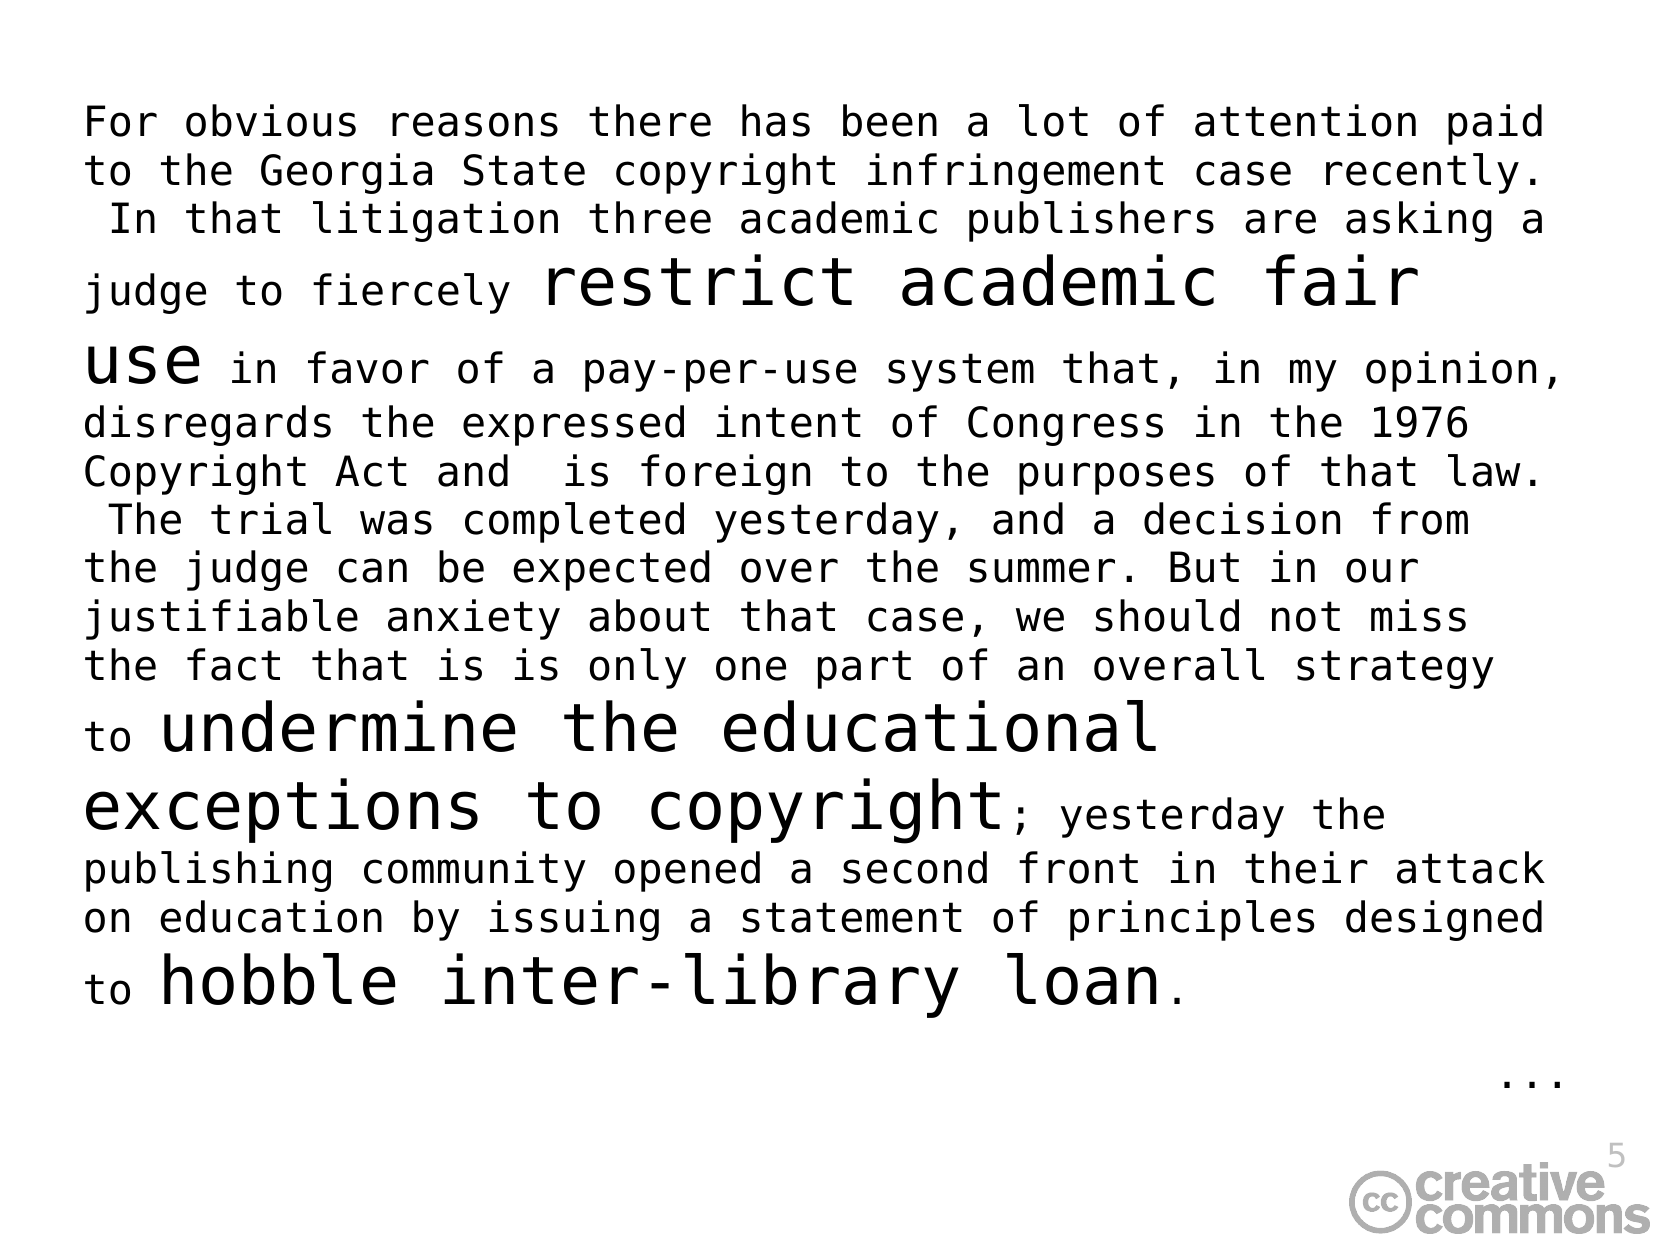

# For obvious reasons there has been a lot of attention paid to the Georgia State copyright infringement case recently. In that litigation three academic publishers are asking a judge to fiercely restrict academic fair use in favor of a pay-per-use system that, in my opinion, disregards the expressed intent of Congress in the 1976 Copyright Act and is foreign to the purposes of that law. The trial was completed yesterday, and a decision from the judge can be expected over the summer. But in our justifiable anxiety about that case, we should not miss the fact that is is only one part of an overall strategy to undermine the educational exceptions to copyright; yesterday the publishing community opened a second front in their attack on education by issuing a statement of principles designed to hobble inter-library loan.
...